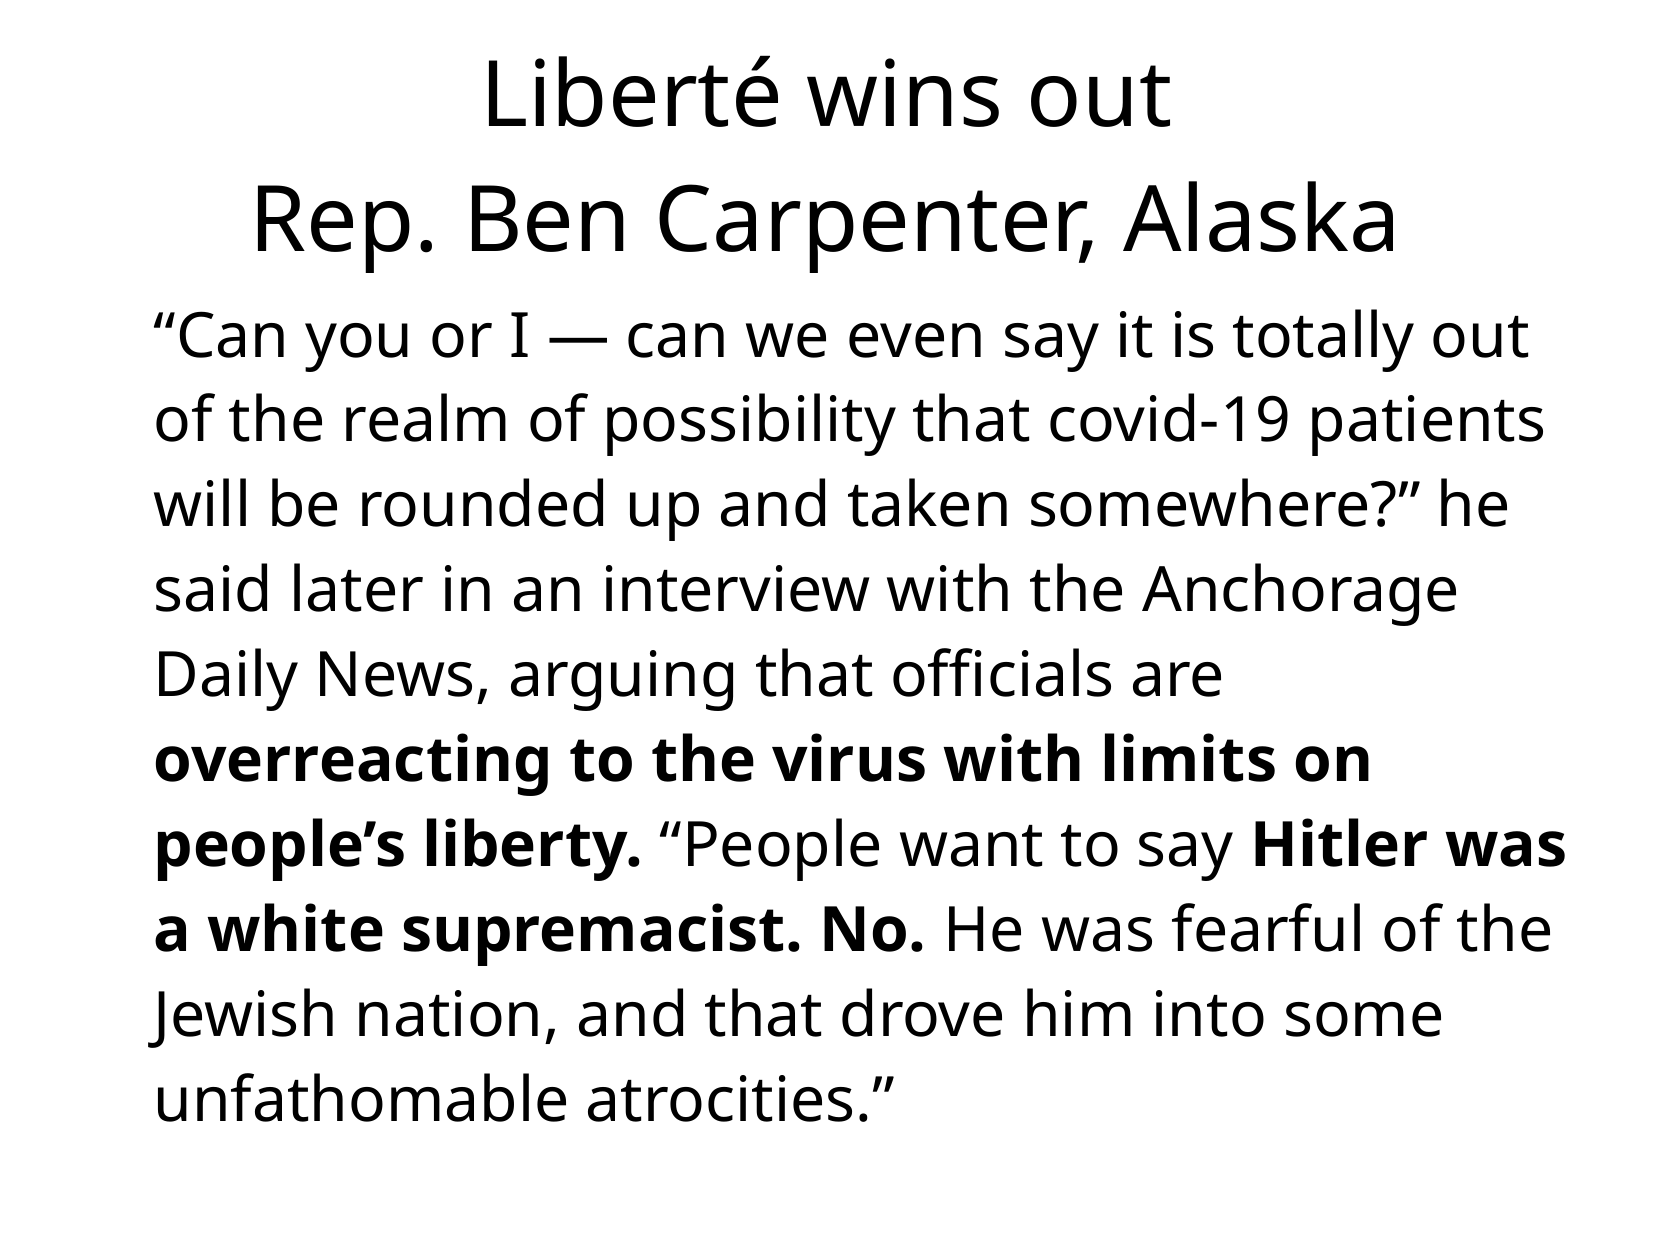

# Liberté wins out Rep. Ben Carpenter, Alaska
“Can you or I — can we even say it is totally out of the realm of possibility that covid-19 patients will be rounded up and taken somewhere?” he said later in an interview with the Anchorage Daily News, arguing that officials are overreacting to the virus with limits on people’s liberty. “People want to say Hitler was a white supremacist. No. He was fearful of the Jewish nation, and that drove him into some unfathomable atrocities.”